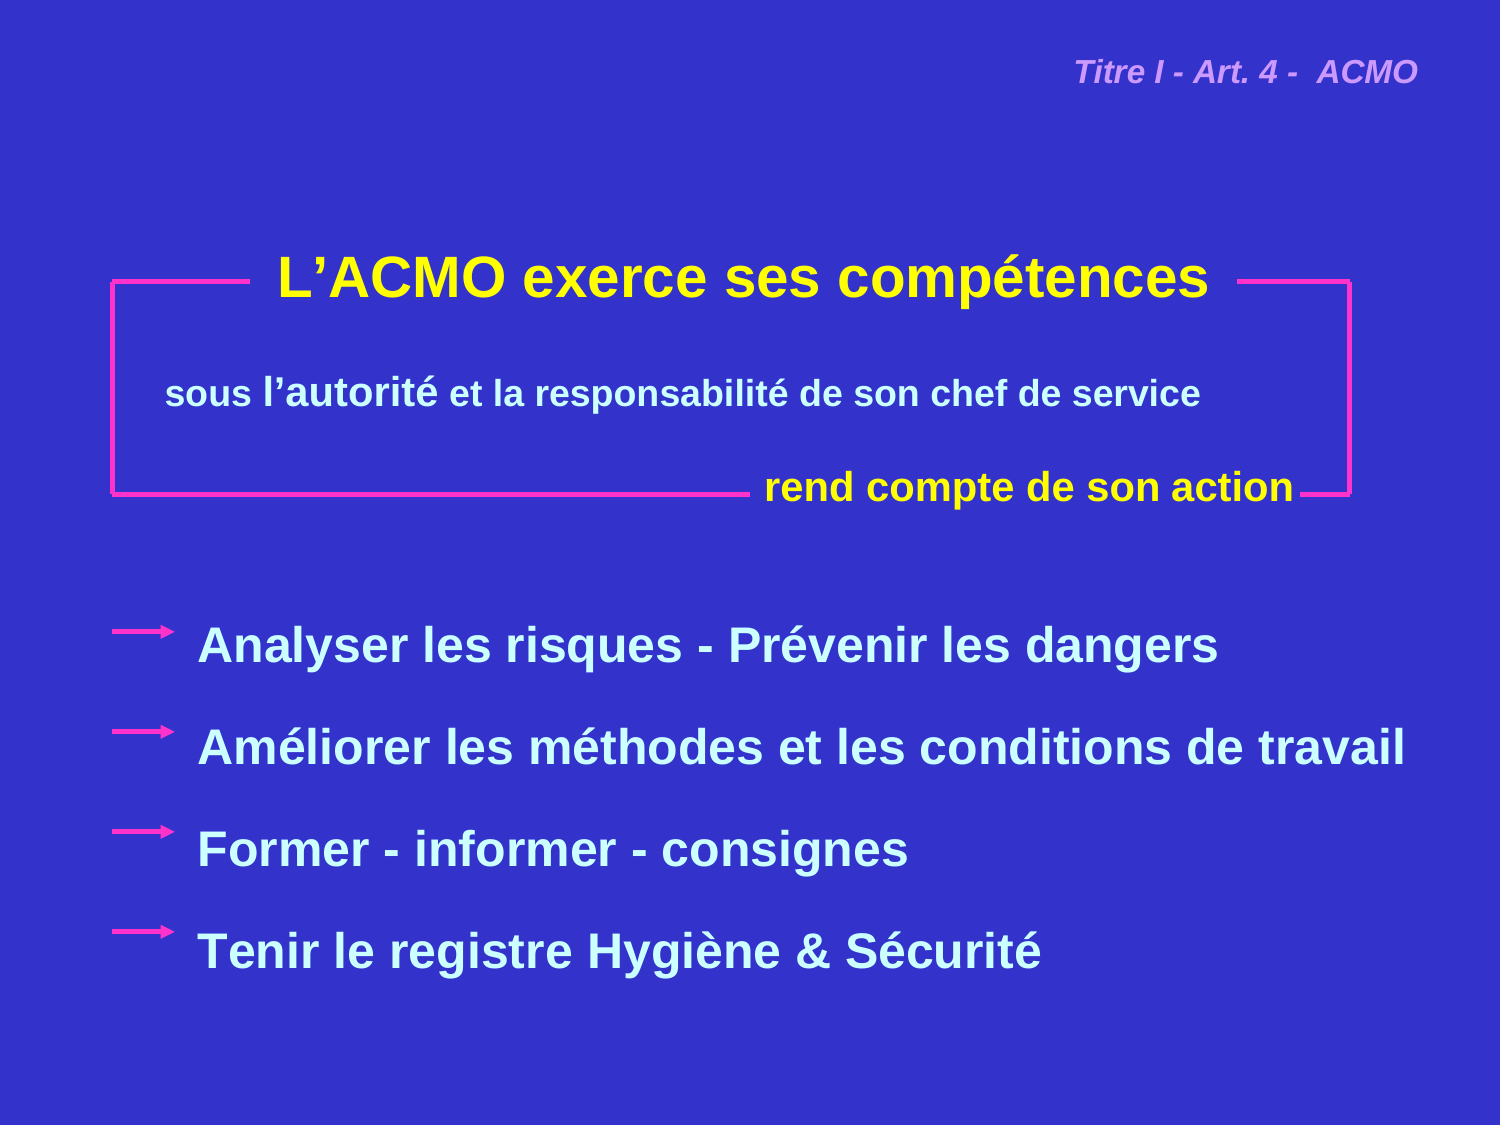

Titre I - Art. 4 - ACMO
L’ACMO exerce ses compétences
sous l’autorité et la responsabilité de son chef de service
rend compte de son action
Analyser les risques - Prévenir les dangers
Améliorer les méthodes et les conditions de travail
Former - informer - consignes
Tenir le registre Hygiène & Sécurité